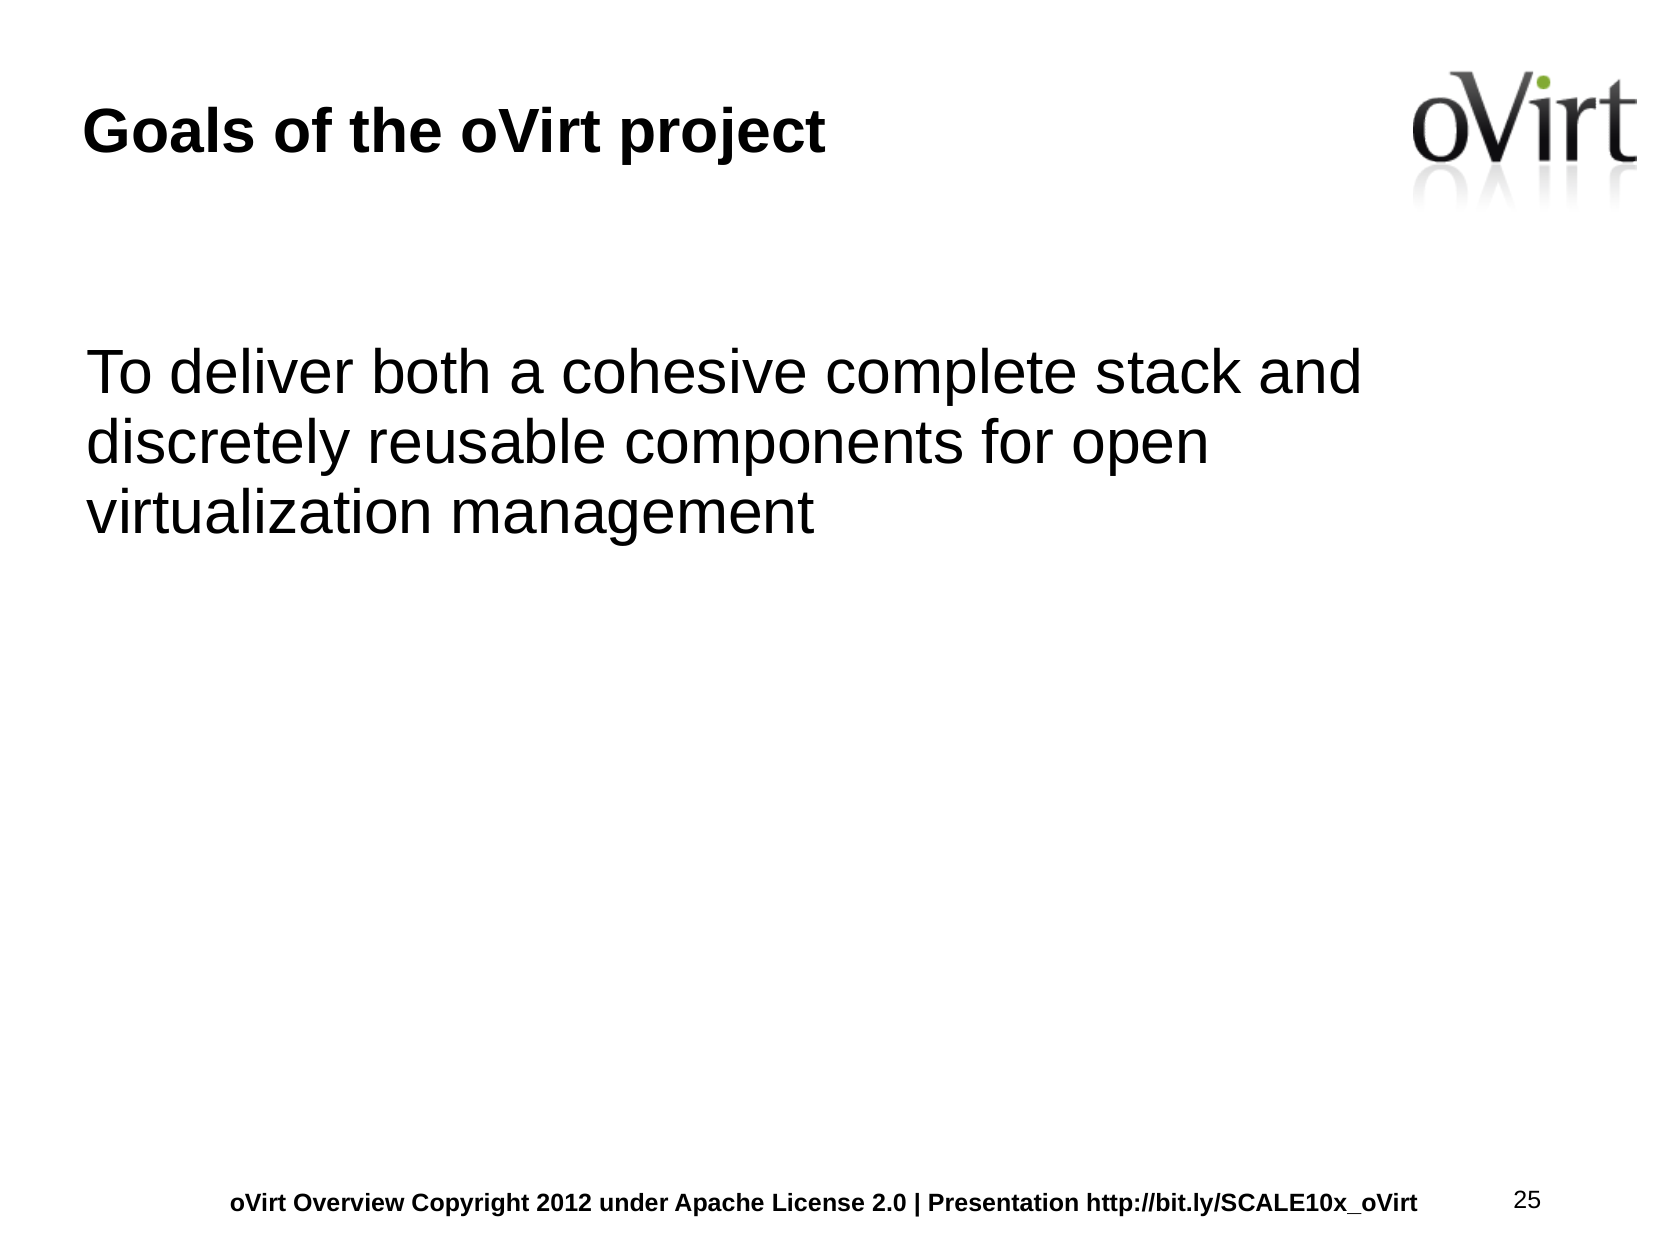

# Goals of the oVirt project
To deliver both a cohesive complete stack and discretely reusable components for open virtualization management